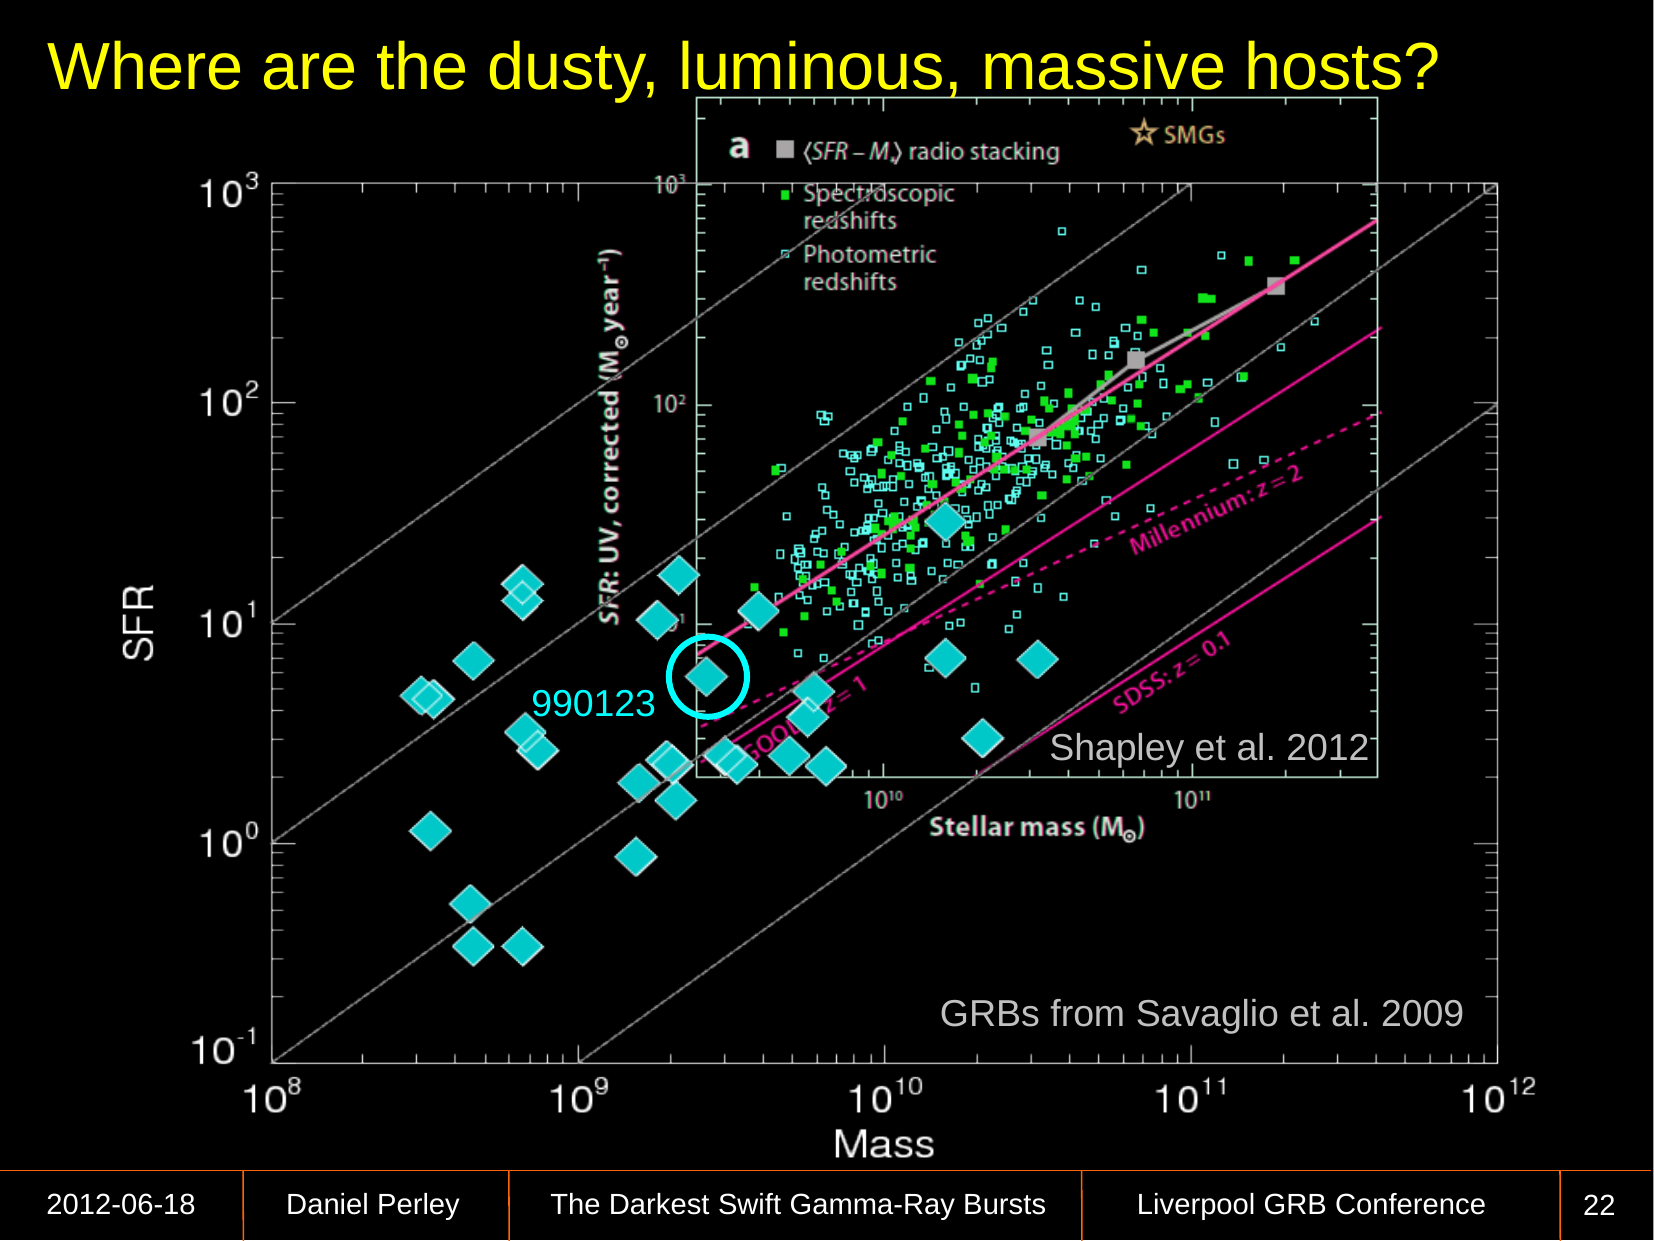

# Where are the dusty, luminous, massive hosts?
990123
Shapley et al. 2012
GRBs from Savaglio et al. 2009
22